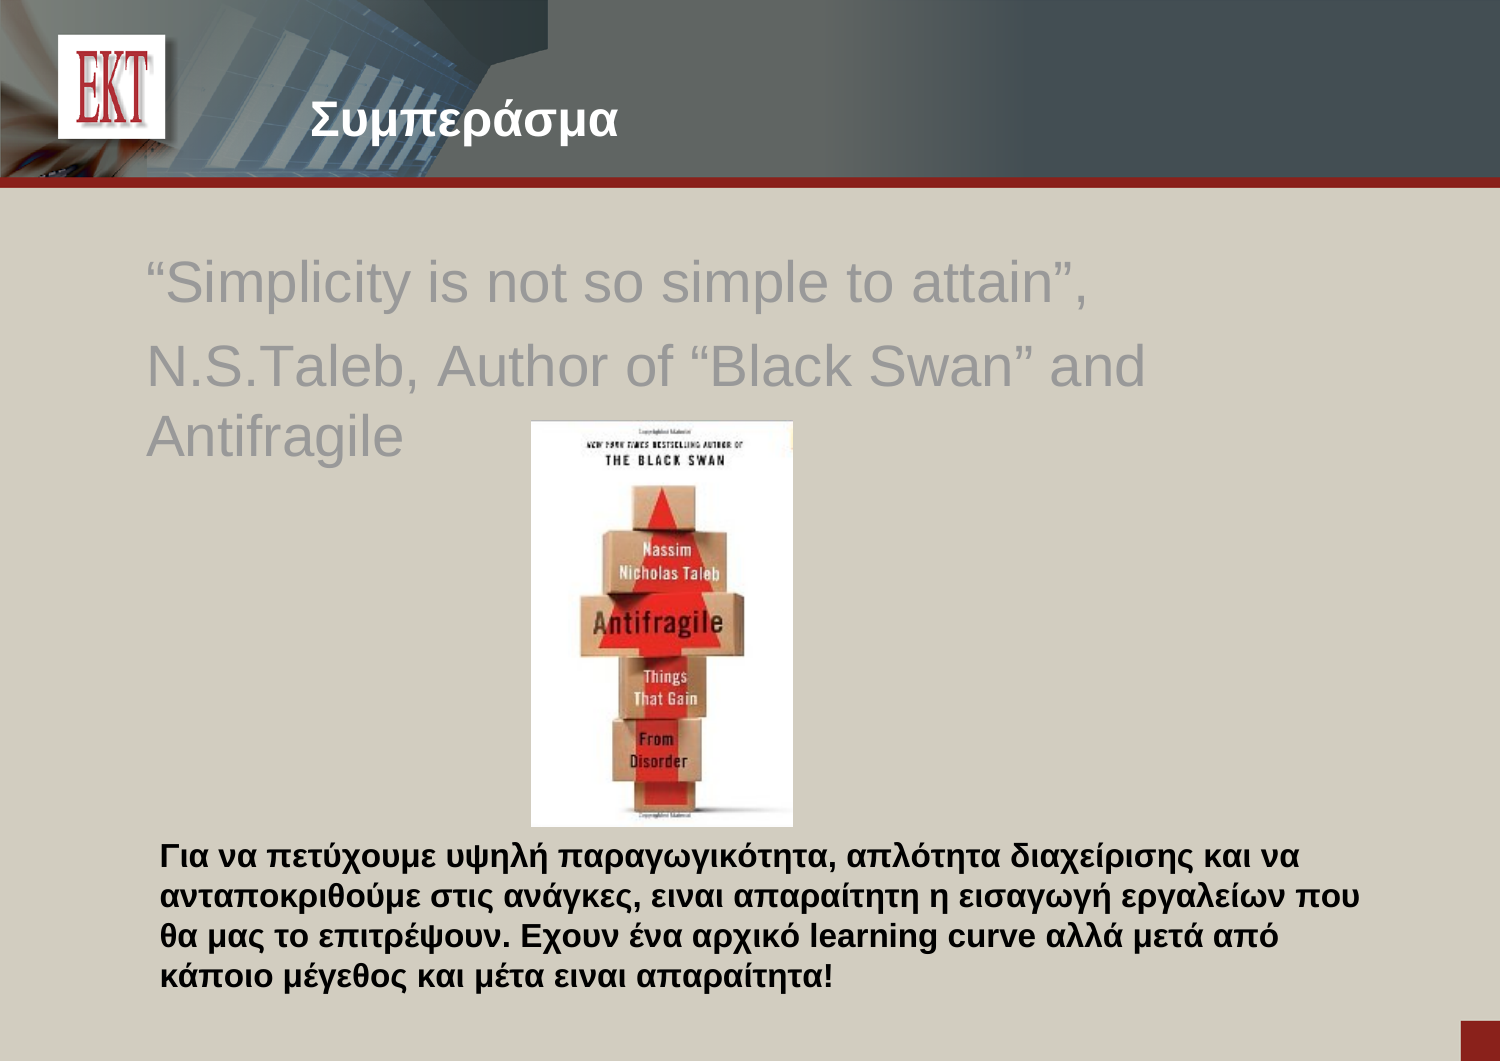

# Συμπεράσμα
“Simplicity is not so simple to attain”,
N.S.Taleb, Author of “Black Swan” and Antifragile
Για να πετύχουμε υψηλή παραγωγικότητα, απλότητα διαχείρισης και να ανταποκριθούμε στις ανάγκες, ειναι απαραίτητη η εισαγωγή εργαλείων που θα μας το επιτρέψουν. Εχουν ένα αρχικό learning curve αλλά μετά από κάποιο μέγεθος και μέτα ειναι απαραίτητα!